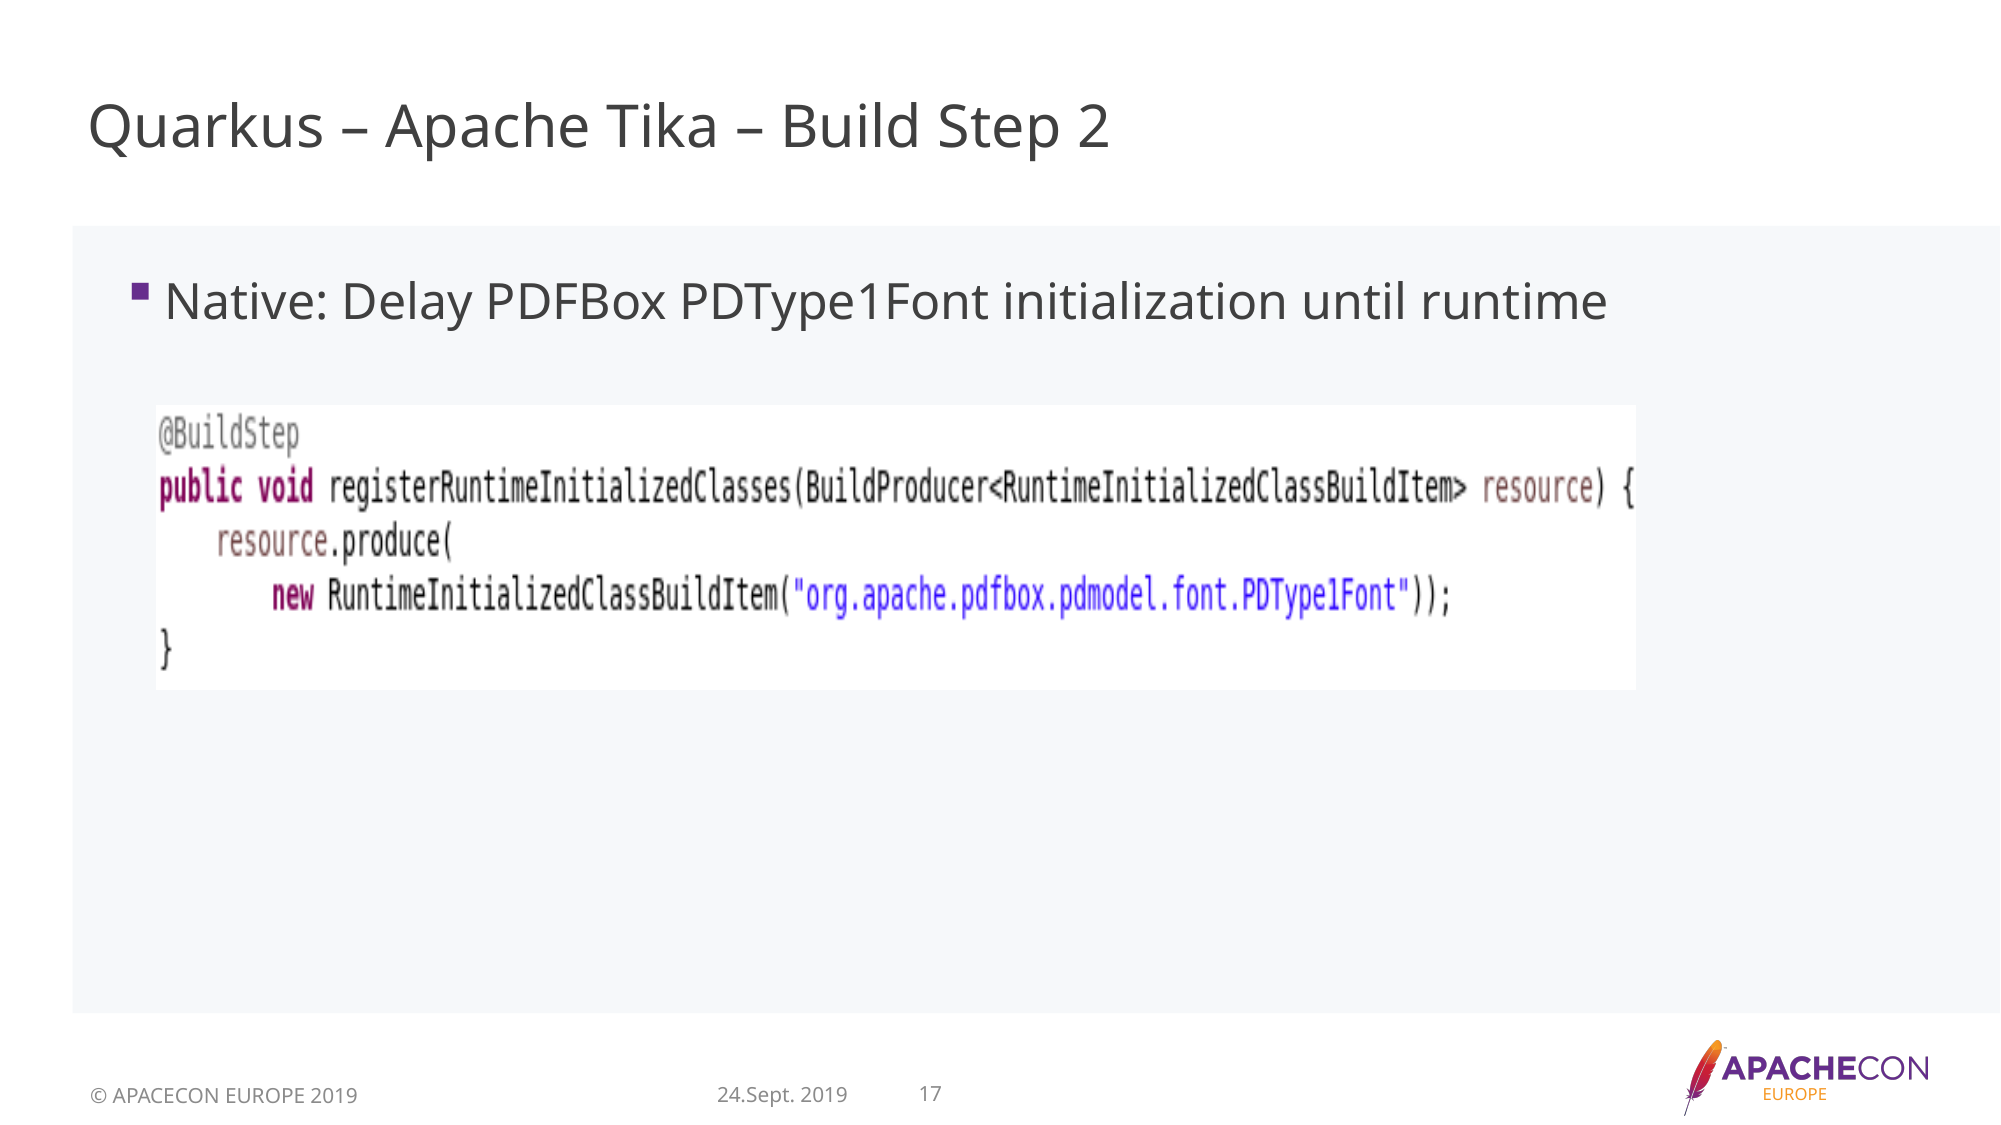

# Quarkus – Apache Tika – Build Step 2
Native: Delay PDFBox PDType1Font initialization until runtime
© APACECON EUROPE 2019
24.Sept. 2019